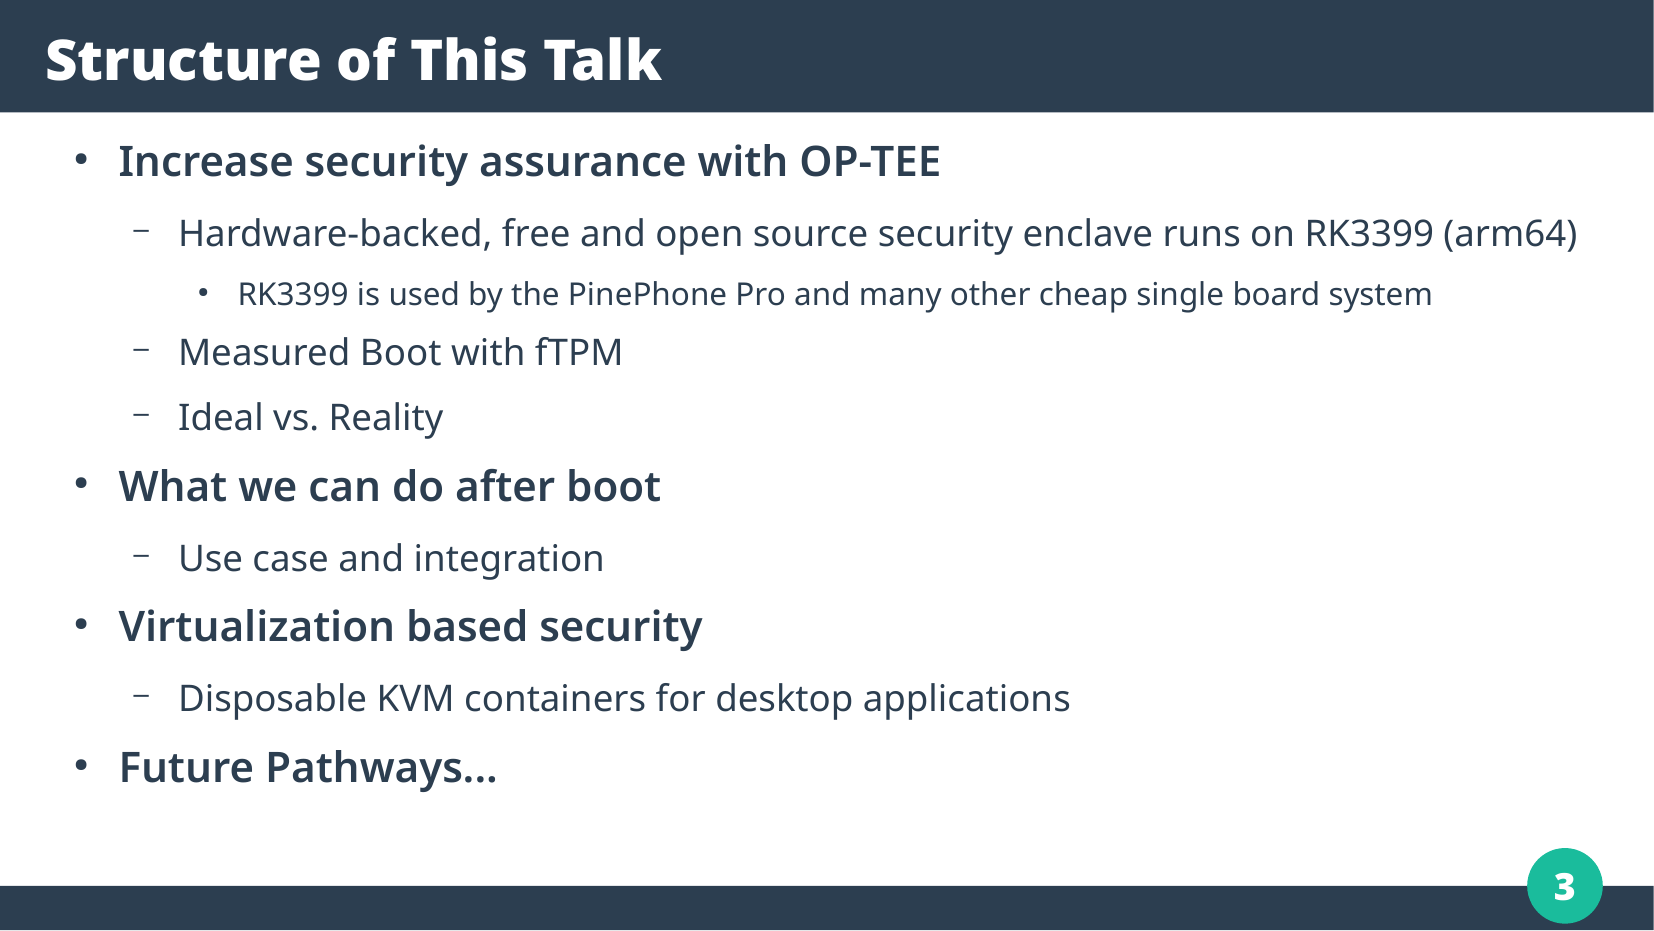

# Structure of This Talk
Increase security assurance with OP-TEE
Hardware-backed, free and open source security enclave runs on RK3399 (arm64)
RK3399 is used by the PinePhone Pro and many other cheap single board system
Measured Boot with fTPM
Ideal vs. Reality
What we can do after boot
Use case and integration
Virtualization based security
Disposable KVM containers for desktop applications
Future Pathways...